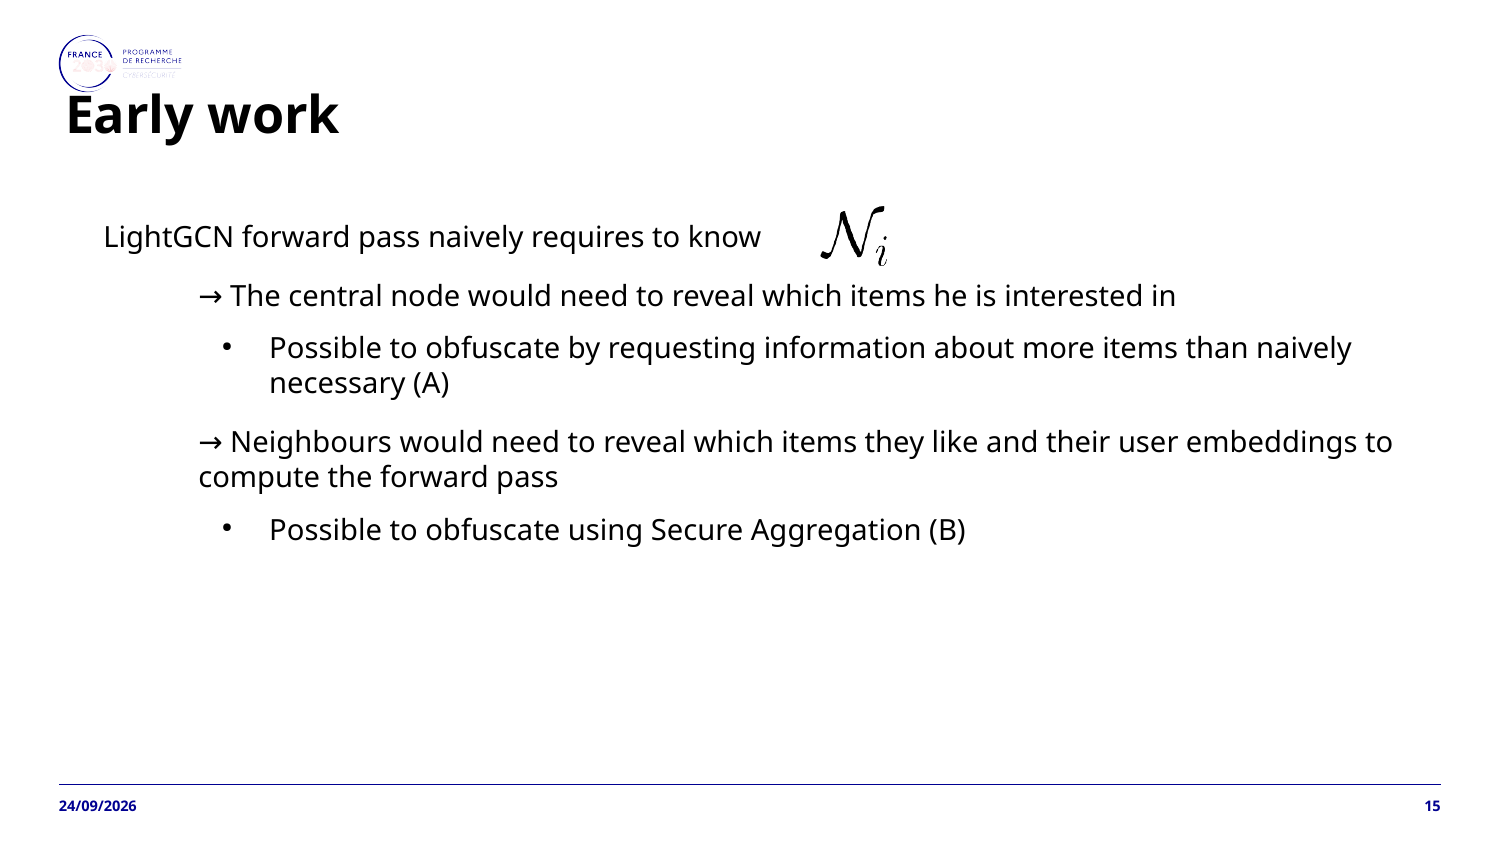

# LightGCN forward pass naively requires to know
→ The central node would need to reveal which items he is interested in
Possible to obfuscate by requesting information about more items than naively necessary (A)
→ Neighbours would need to reveal which items they like and their user embeddings to compute the forward pass
Possible to obfuscate using Secure Aggregation (B)
Early work